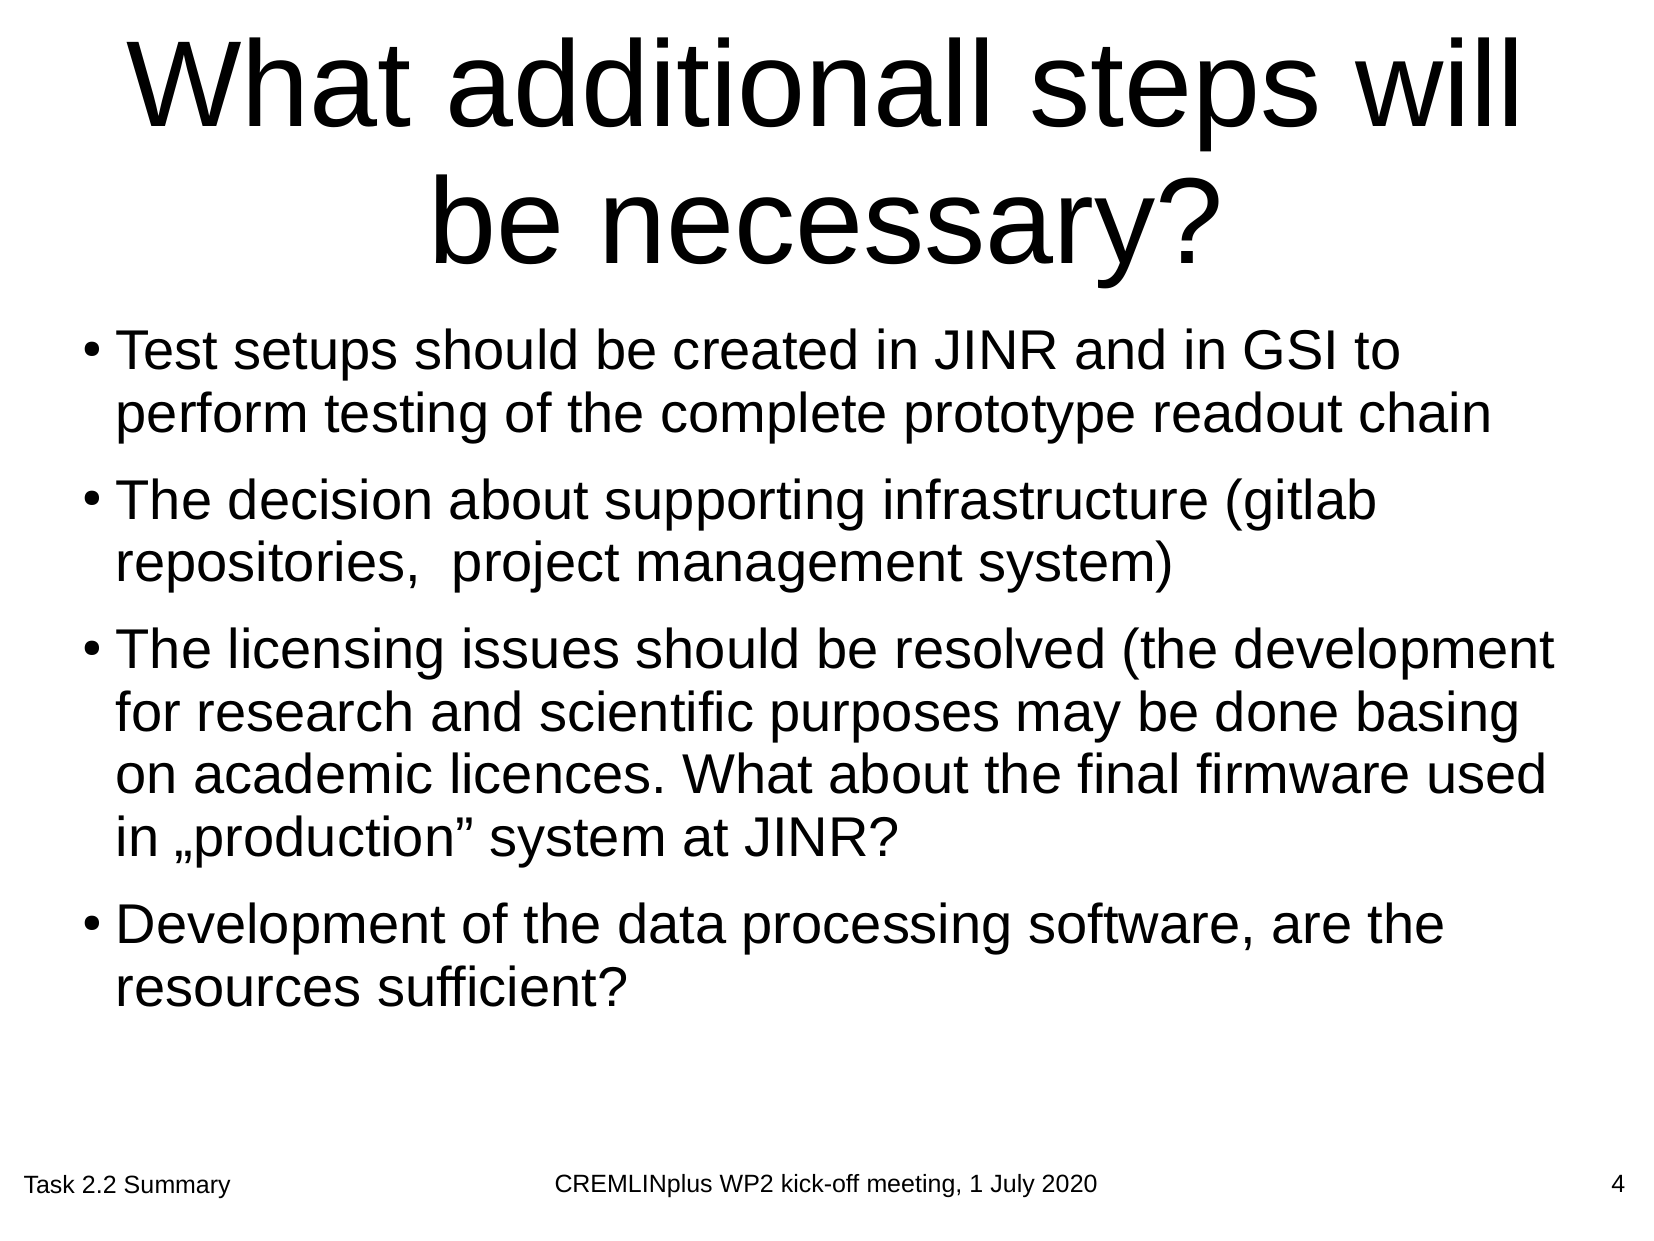

# What additionall steps will be necessary?
Test setups should be created in JINR and in GSI to perform testing of the complete prototype readout chain
The decision about supporting infrastructure (gitlab repositories, project management system)
The licensing issues should be resolved (the development for research and scientific purposes may be done basing on academic licences. What about the final firmware used in „production” system at JINR?
Development of the data processing software, are the resources sufficient?
CREMLINplus WP2 kick-off meeting, 1 July 2020
4
Task 2.2 Summary